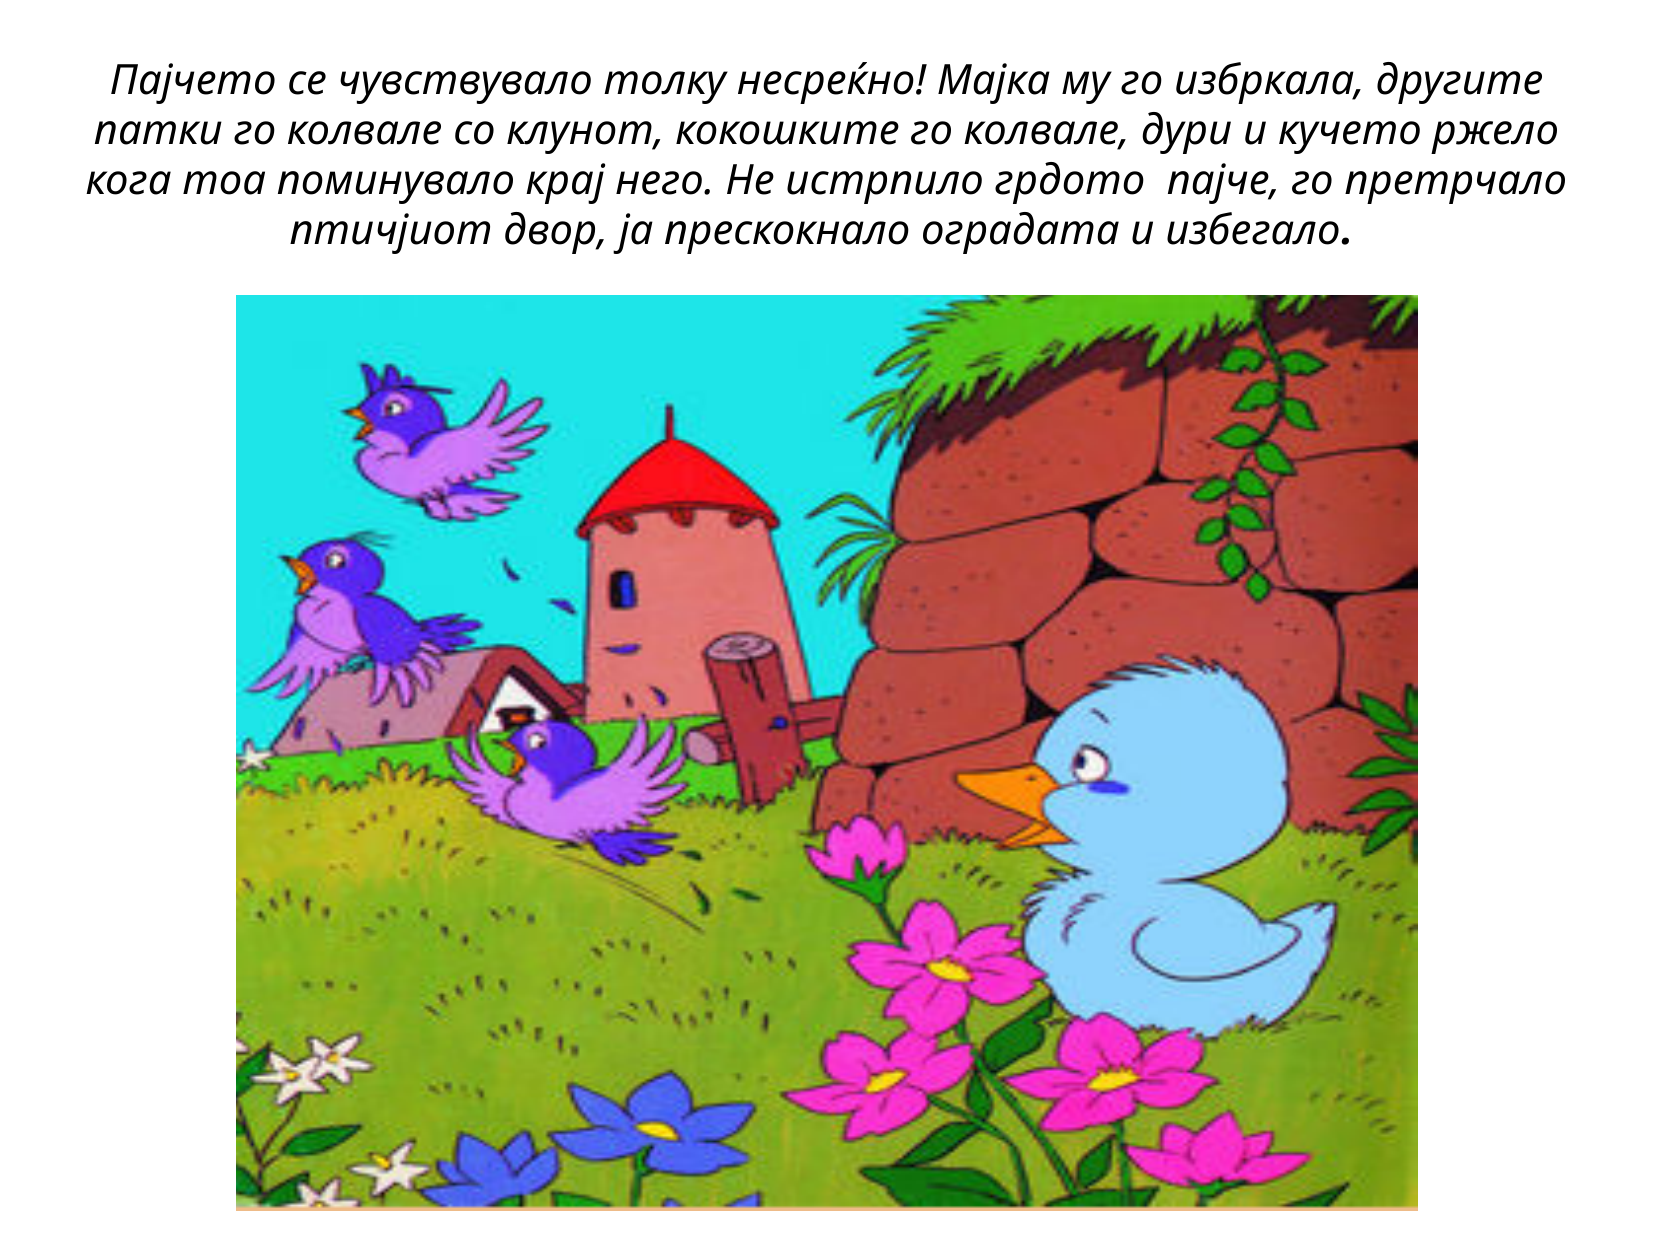

# Пајчето се чувствувало толку несреќно! Мајка му го избркала, другите патки го колвале со клунот, кокошките го колвале, дури и кучето ржело кога тоа поминувало крај него. Не истрпило грдото пајче, го претрчало птичјиот двор, ја прескокнало оградата и избегало.